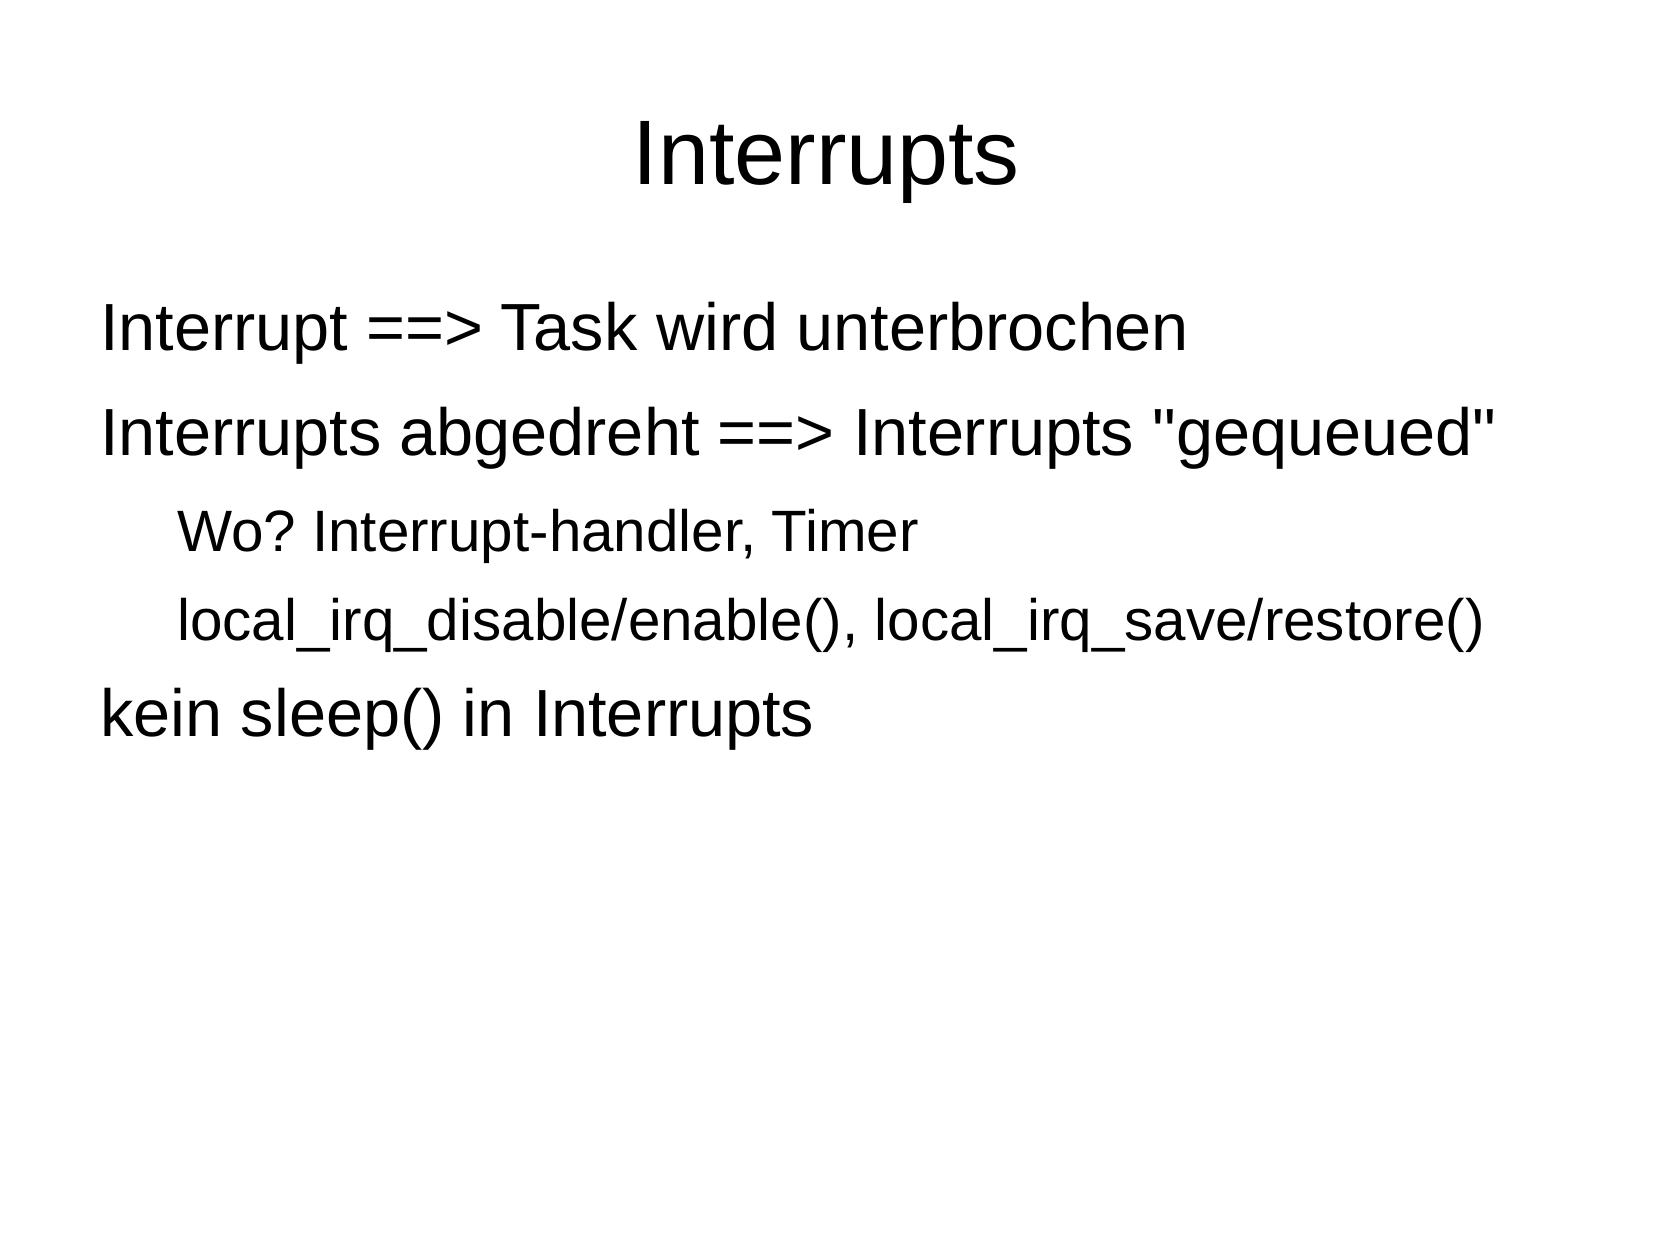

# Interrupts
Interrupt ==> Task wird unterbrochen
Interrupts abgedreht ==> Interrupts "gequeued"
Wo? Interrupt-handler, Timer
local_irq_disable/enable(), local_irq_save/restore()
kein sleep() in Interrupts